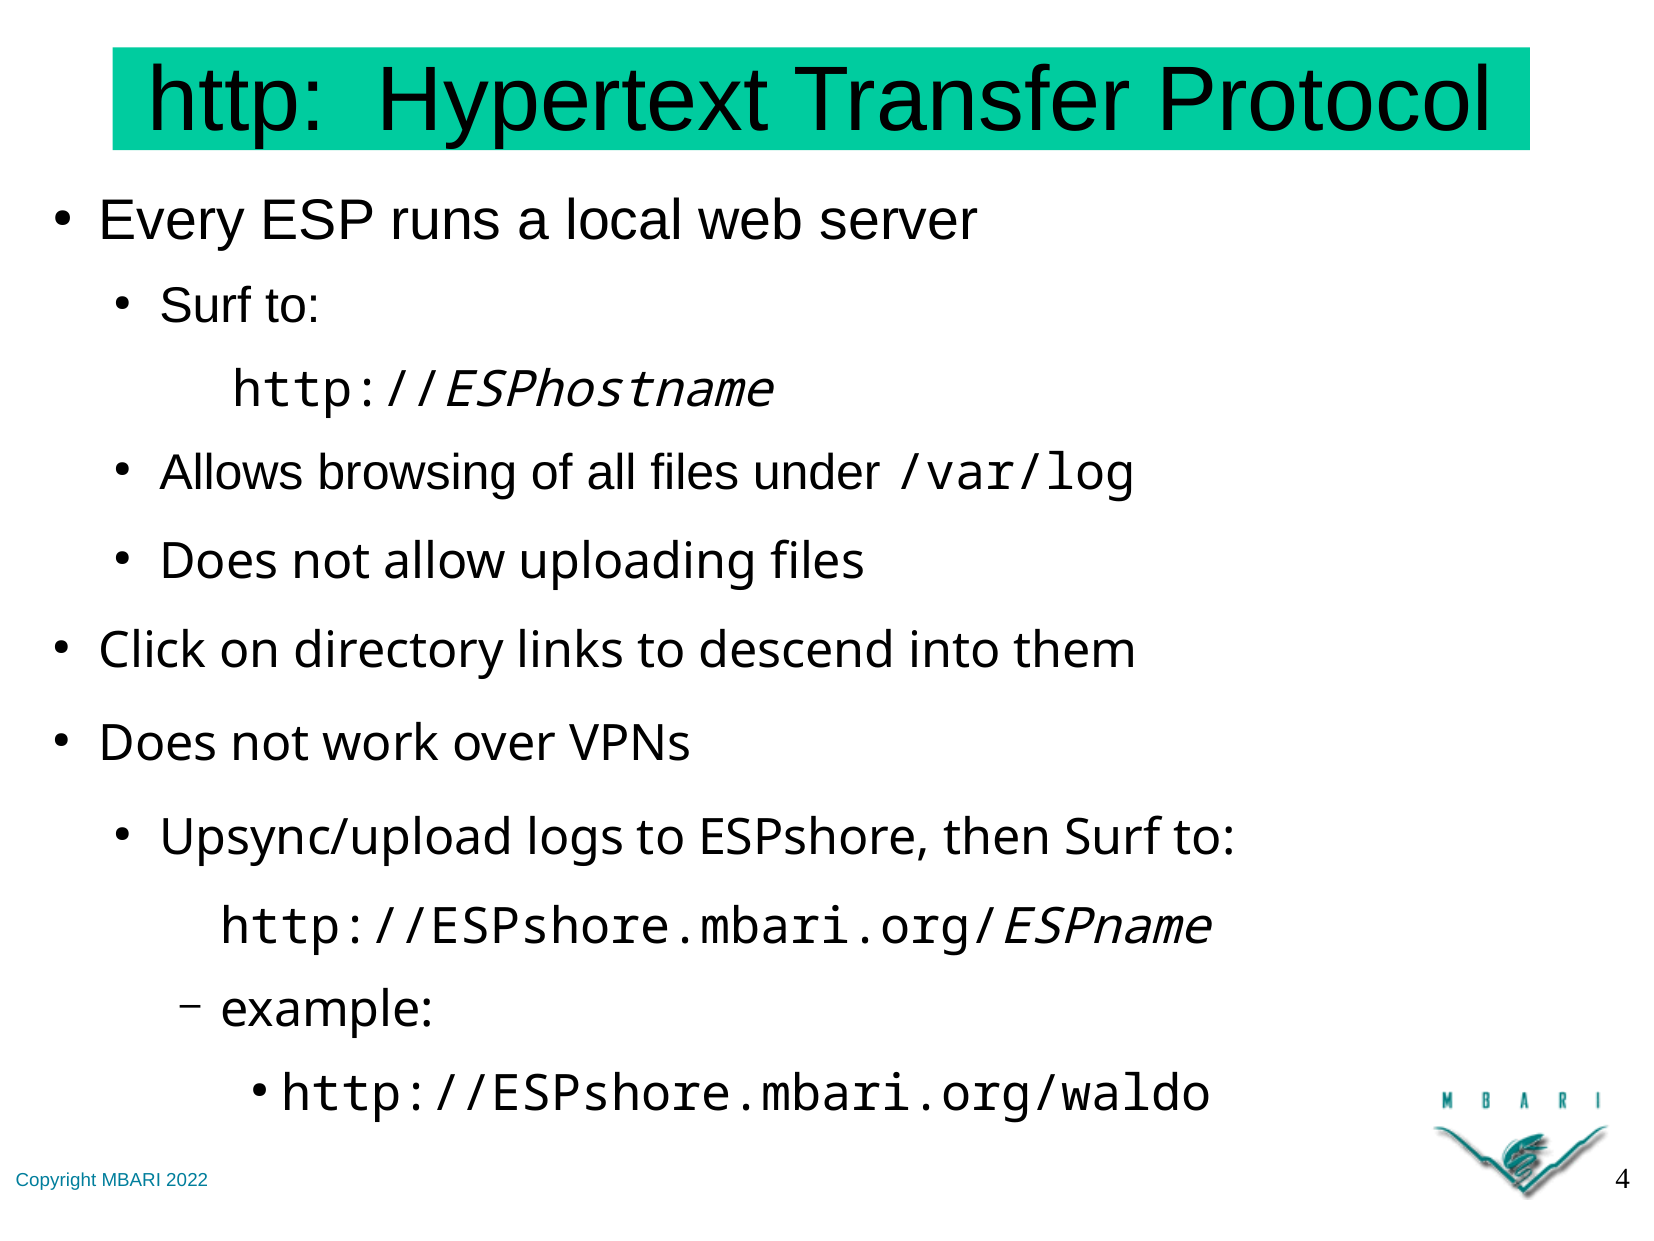

# http: Hypertext Transfer Protocol
Every ESP runs a local web server
Surf to:
 http://ESPhostname
Allows browsing of all files under /var/log
Does not allow uploading files
Click on directory links to descend into them
Does not work over VPNs
Upsync/upload logs to ESPshore, then Surf to:
http://ESPshore.mbari.org/ESPname
example:
http://ESPshore.mbari.org/waldo